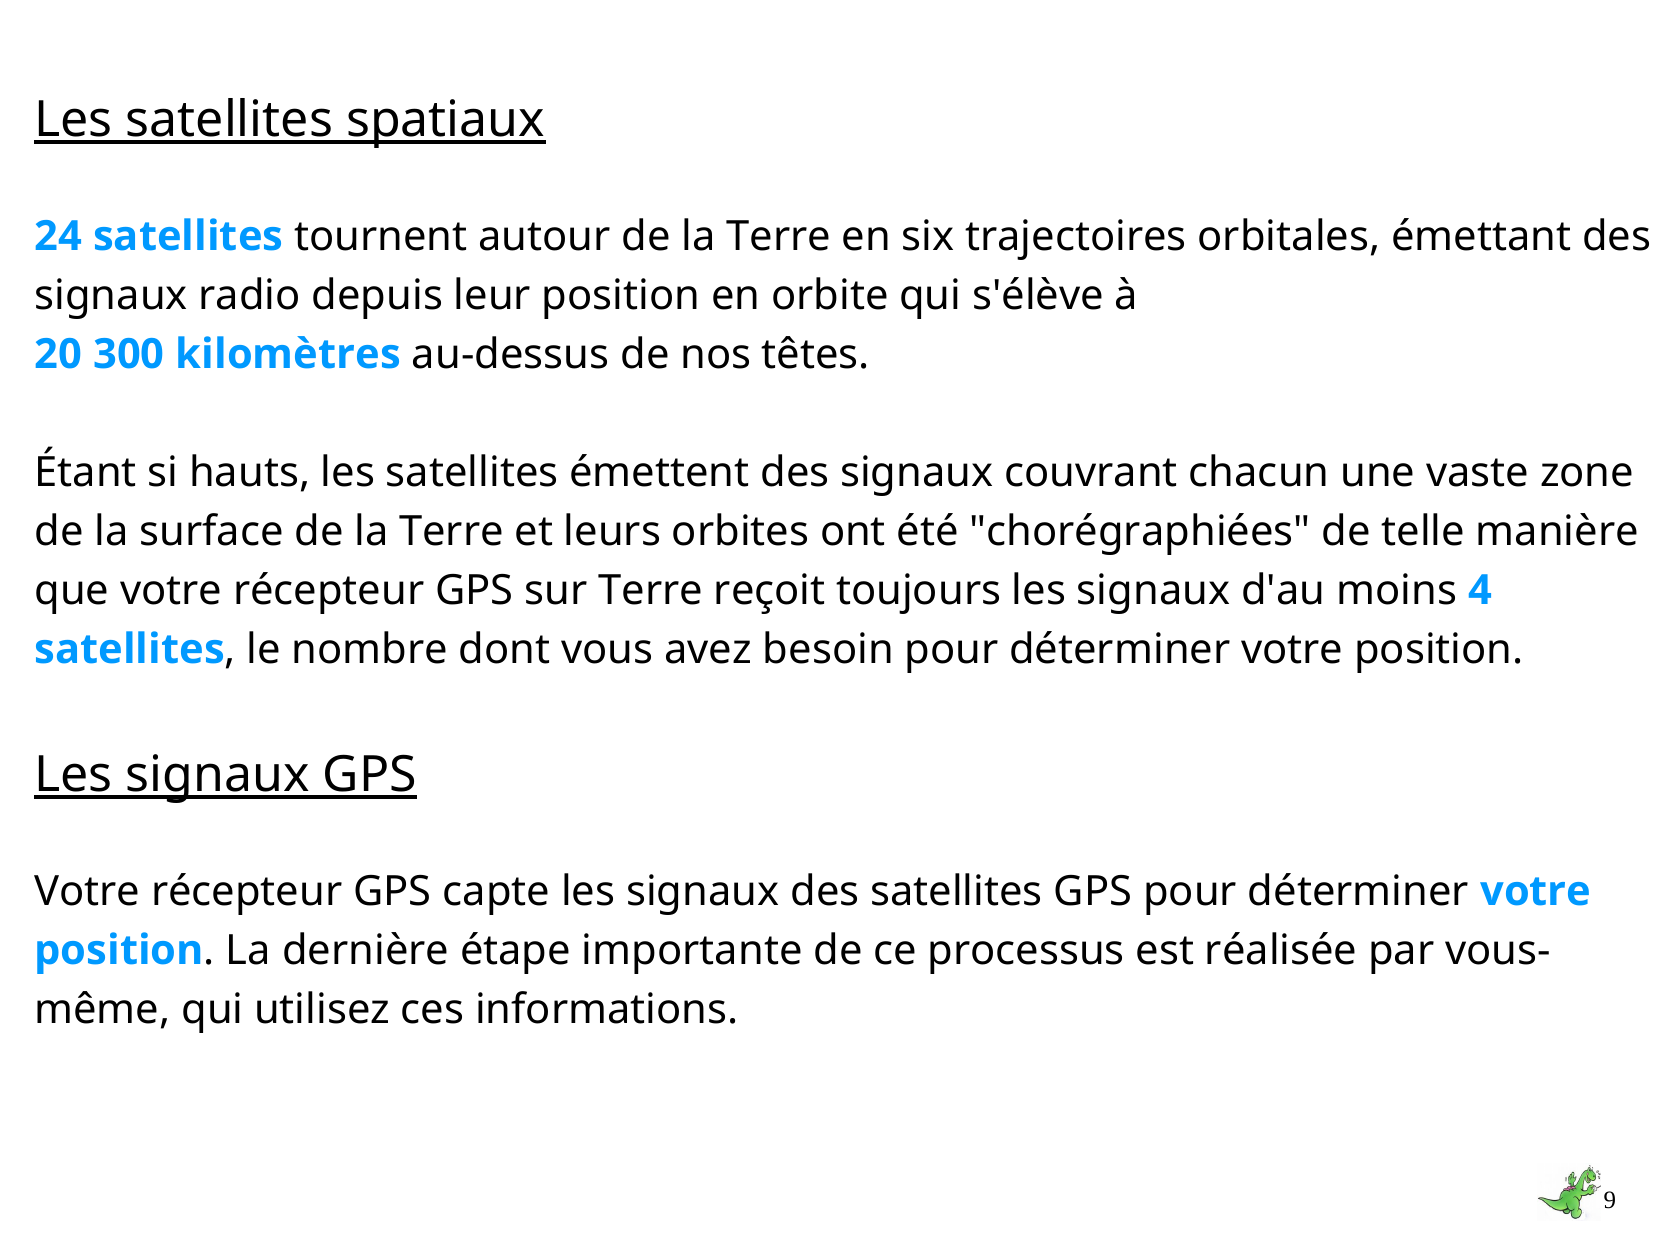

Les satellites spatiaux
24 satellites tournent autour de la Terre en six trajectoires orbitales, émettant des signaux radio depuis leur position en orbite qui s'élève à
20 300 kilomètres au-dessus de nos têtes.
Étant si hauts, les satellites émettent des signaux couvrant chacun une vaste zone de la surface de la Terre et leurs orbites ont été "chorégraphiées" de telle manière que votre récepteur GPS sur Terre reçoit toujours les signaux d'au moins 4 satellites, le nombre dont vous avez besoin pour déterminer votre position.
Les signaux GPS
Votre récepteur GPS capte les signaux des satellites GPS pour déterminer votre position. La dernière étape importante de ce processus est réalisée par vous-même, qui utilisez ces informations.
9